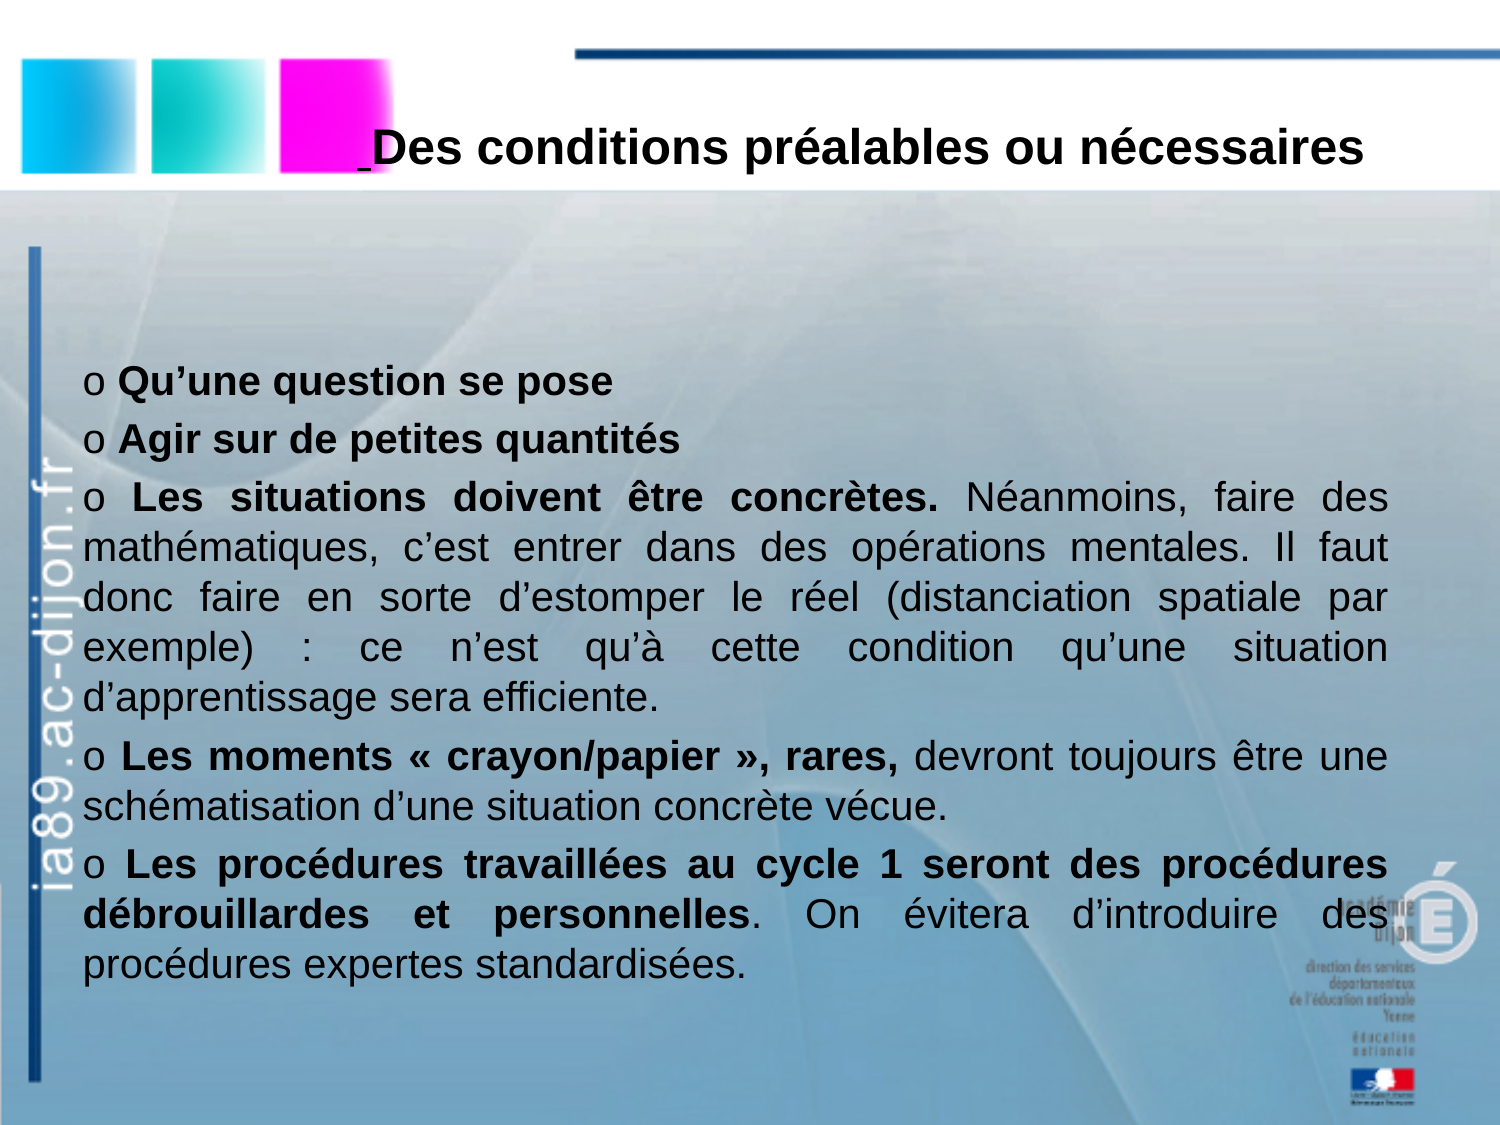

# Des conditions préalables ou nécessaires
o Qu’une question se pose
o Agir sur de petites quantités
o Les situations doivent être concrètes. Néanmoins, faire des mathématiques, c’est entrer dans des opérations mentales. Il faut donc faire en sorte d’estomper le réel (distanciation spatiale par exemple) : ce n’est qu’à cette condition qu’une situation d’apprentissage sera efficiente.
o Les moments « crayon/papier », rares, devront toujours être une schématisation d’une situation concrète vécue.
o Les procédures travaillées au cycle 1 seront des procédures débrouillardes et personnelles. On évitera d’introduire des procédures expertes standardisées.